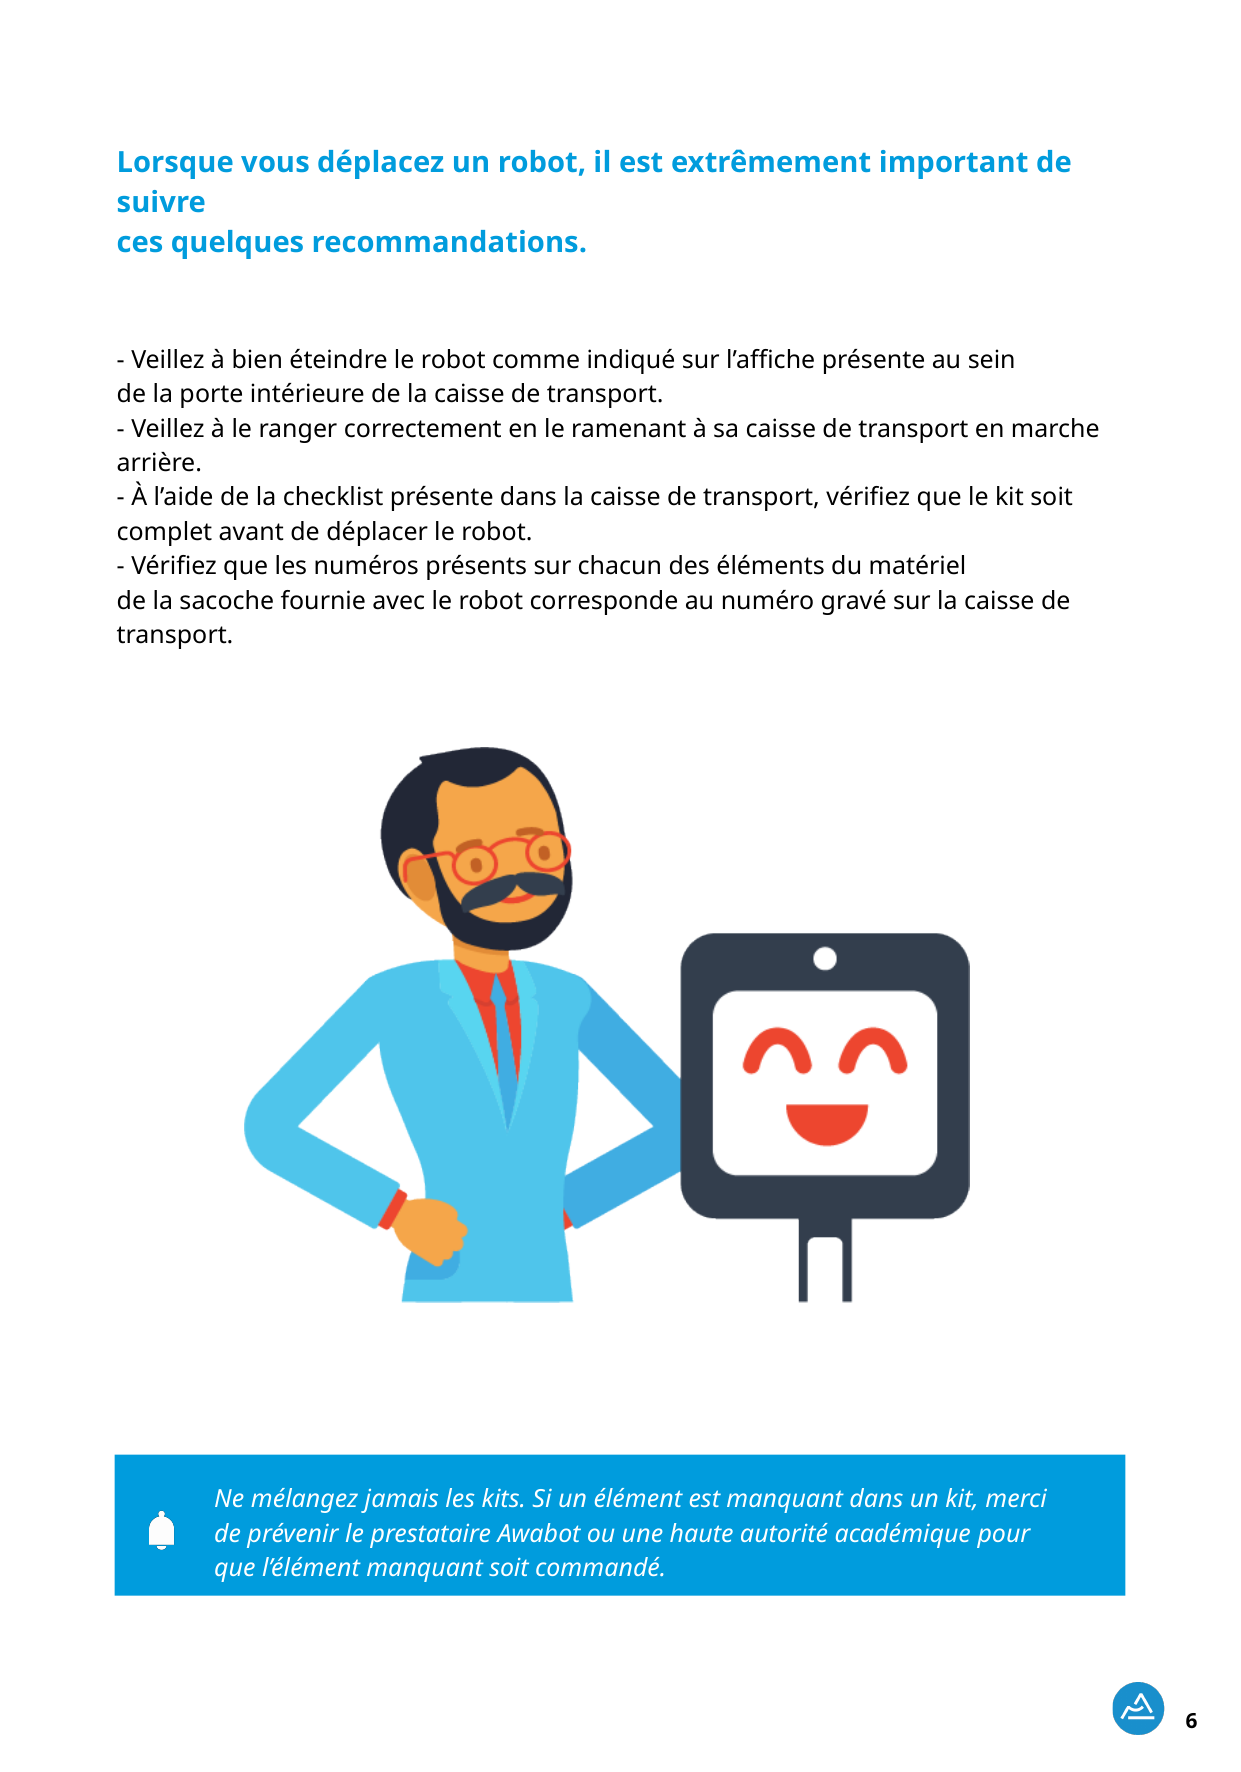

Lorsque vous déplacez un robot, il est extrêmement important de suivre
ces quelques recommandations.
- Veillez à bien éteindre le robot comme indiqué sur l’affiche présente au sein
de la porte intérieure de la caisse de transport.
- Veillez à le ranger correctement en le ramenant à sa caisse de transport en marche arrière.
- À l’aide de la checklist présente dans la caisse de transport, vérifiez que le kit soit complet avant de déplacer le robot.
- Vérifiez que les numéros présents sur chacun des éléments du matériel
de la sacoche fournie avec le robot corresponde au numéro gravé sur la caisse de transport.
Ne mélangez jamais les kits. Si un élément est manquant dans un kit, merci de prévenir le prestataire Awabot ou une haute autorité académique pour que l’élément manquant soit commandé.
6